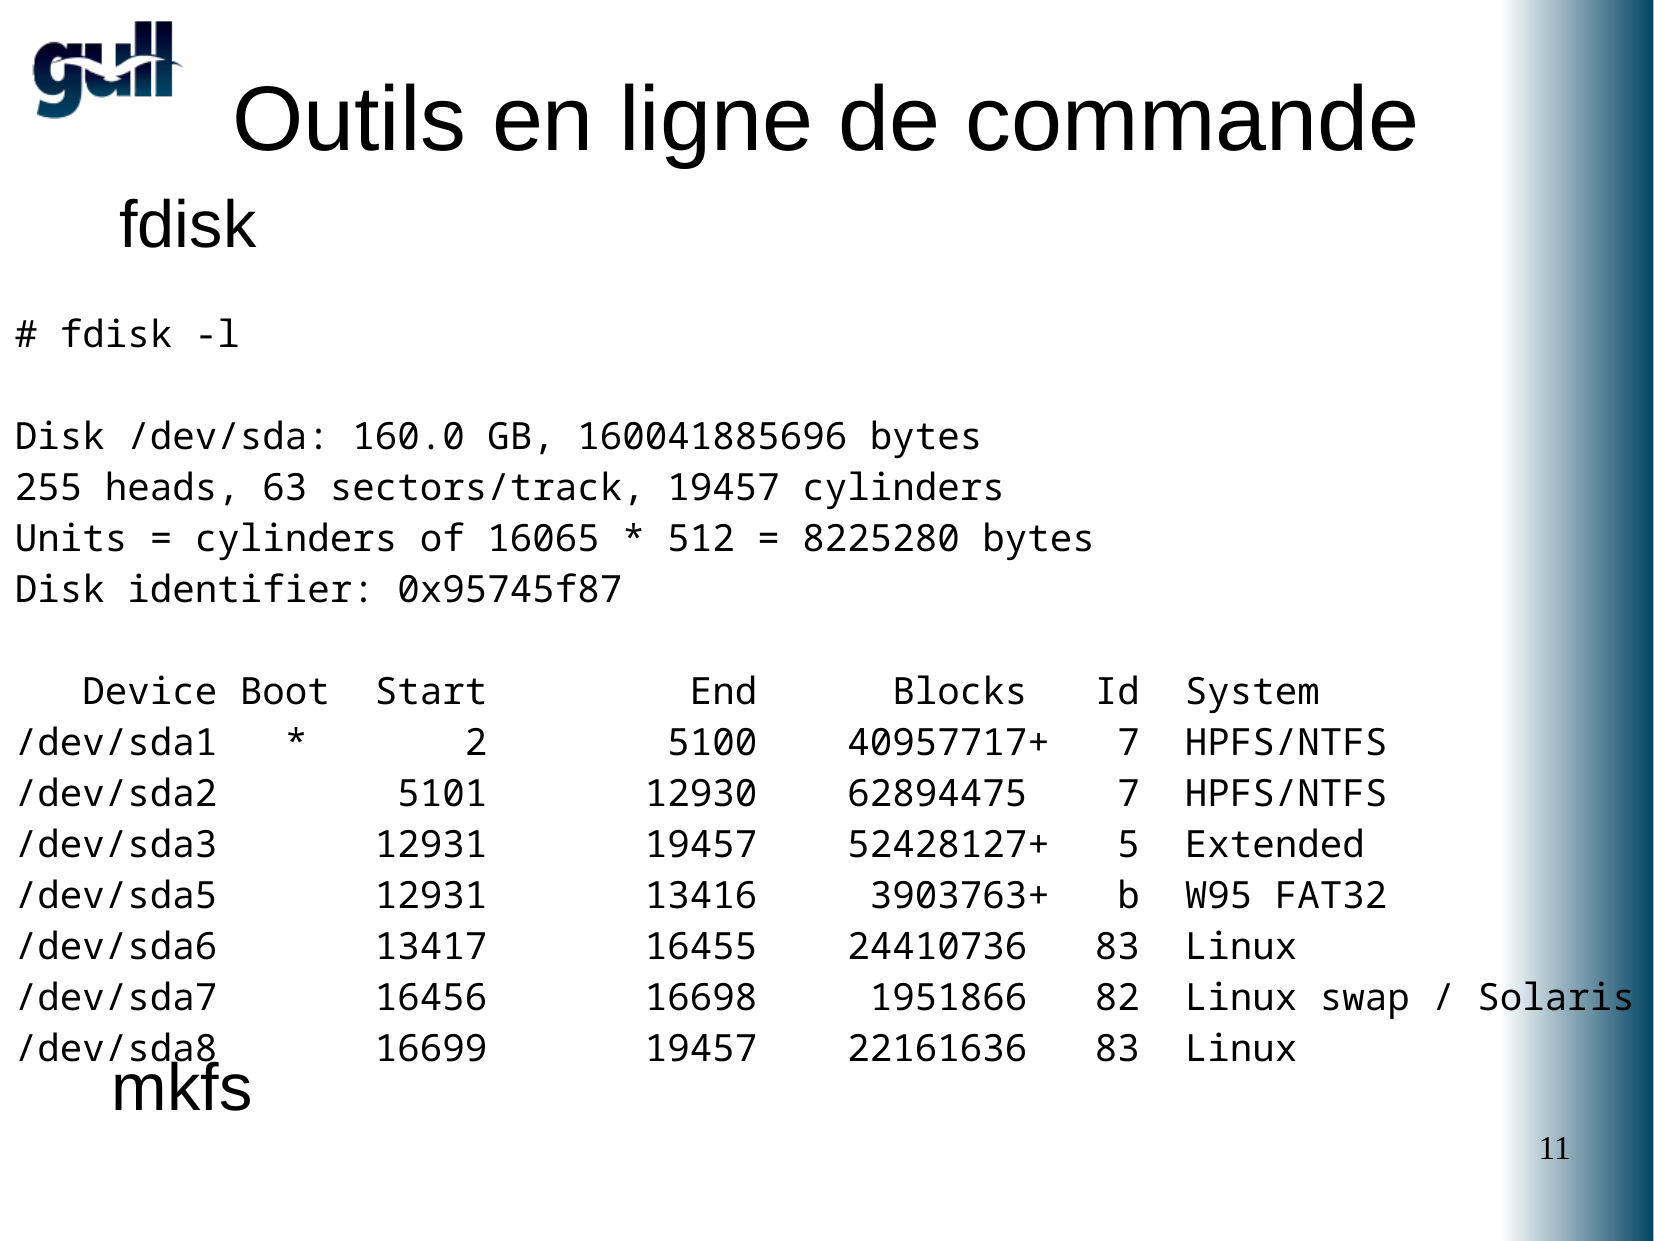

# Outils en ligne de commande
 fdisk
# fdisk -l
Disk /dev/sda: 160.0 GB, 160041885696 bytes
255 heads, 63 sectors/track, 19457 cylinders
Units = cylinders of 16065 * 512 = 8225280 bytes
Disk identifier: 0x95745f87
 Device Boot Start End Blocks Id System
/dev/sda1 * 2 5100 40957717+ 7 HPFS/NTFS
/dev/sda2 5101 12930 62894475 7 HPFS/NTFS
/dev/sda3 12931 19457 52428127+ 5 Extended
/dev/sda5 12931 13416 3903763+ b W95 FAT32
/dev/sda6 13417 16455 24410736 83 Linux
/dev/sda7 16456 16698 1951866 82 Linux swap / Solaris
/dev/sda8 16699 19457 22161636 83 Linux
 mkfs
11